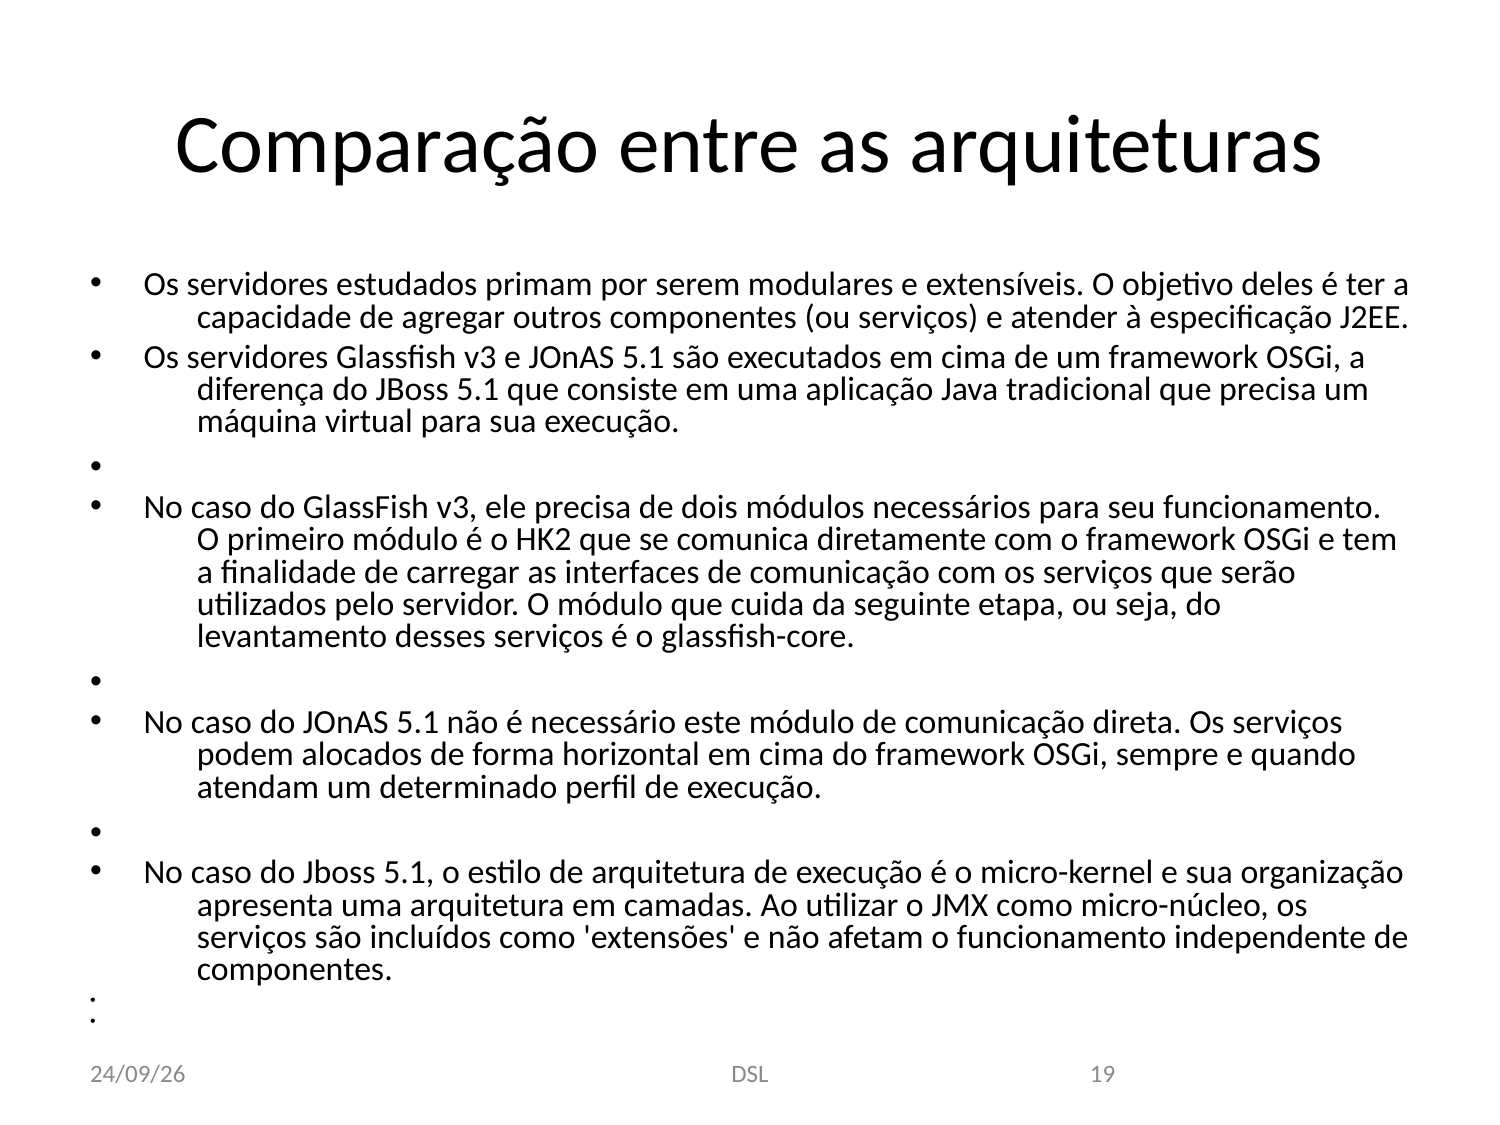

# Comparação entre as arquiteturas
Os servidores estudados primam por serem modulares e extensíveis. O objetivo deles é ter a capacidade de agregar outros componentes (ou serviços) e atender à especificação J2EE.
Os servidores Glassfish v3 e JOnAS 5.1 são executados em cima de um framework OSGi, a diferença do JBoss 5.1 que consiste em uma aplicação Java tradicional que precisa um máquina virtual para sua execução.
No caso do GlassFish v3, ele precisa de dois módulos necessários para seu funcionamento. O primeiro módulo é o HK2 que se comunica diretamente com o framework OSGi e tem a finalidade de carregar as interfaces de comunicação com os serviços que serão utilizados pelo servidor. O módulo que cuida da seguinte etapa, ou seja, do levantamento desses serviços é o glassfish-core.
No caso do JOnAS 5.1 não é necessário este módulo de comunicação direta. Os serviços podem alocados de forma horizontal em cima do framework OSGi, sempre e quando atendam um determinado perfil de execução.
No caso do Jboss 5.1, o estilo de arquitetura de execução é o micro-kernel e sua organização apresenta uma arquitetura em camadas. Ao utilizar o JMX como micro-núcleo, os serviços são incluídos como 'extensões' e não afetam o funcionamento independente de componentes.
DSL